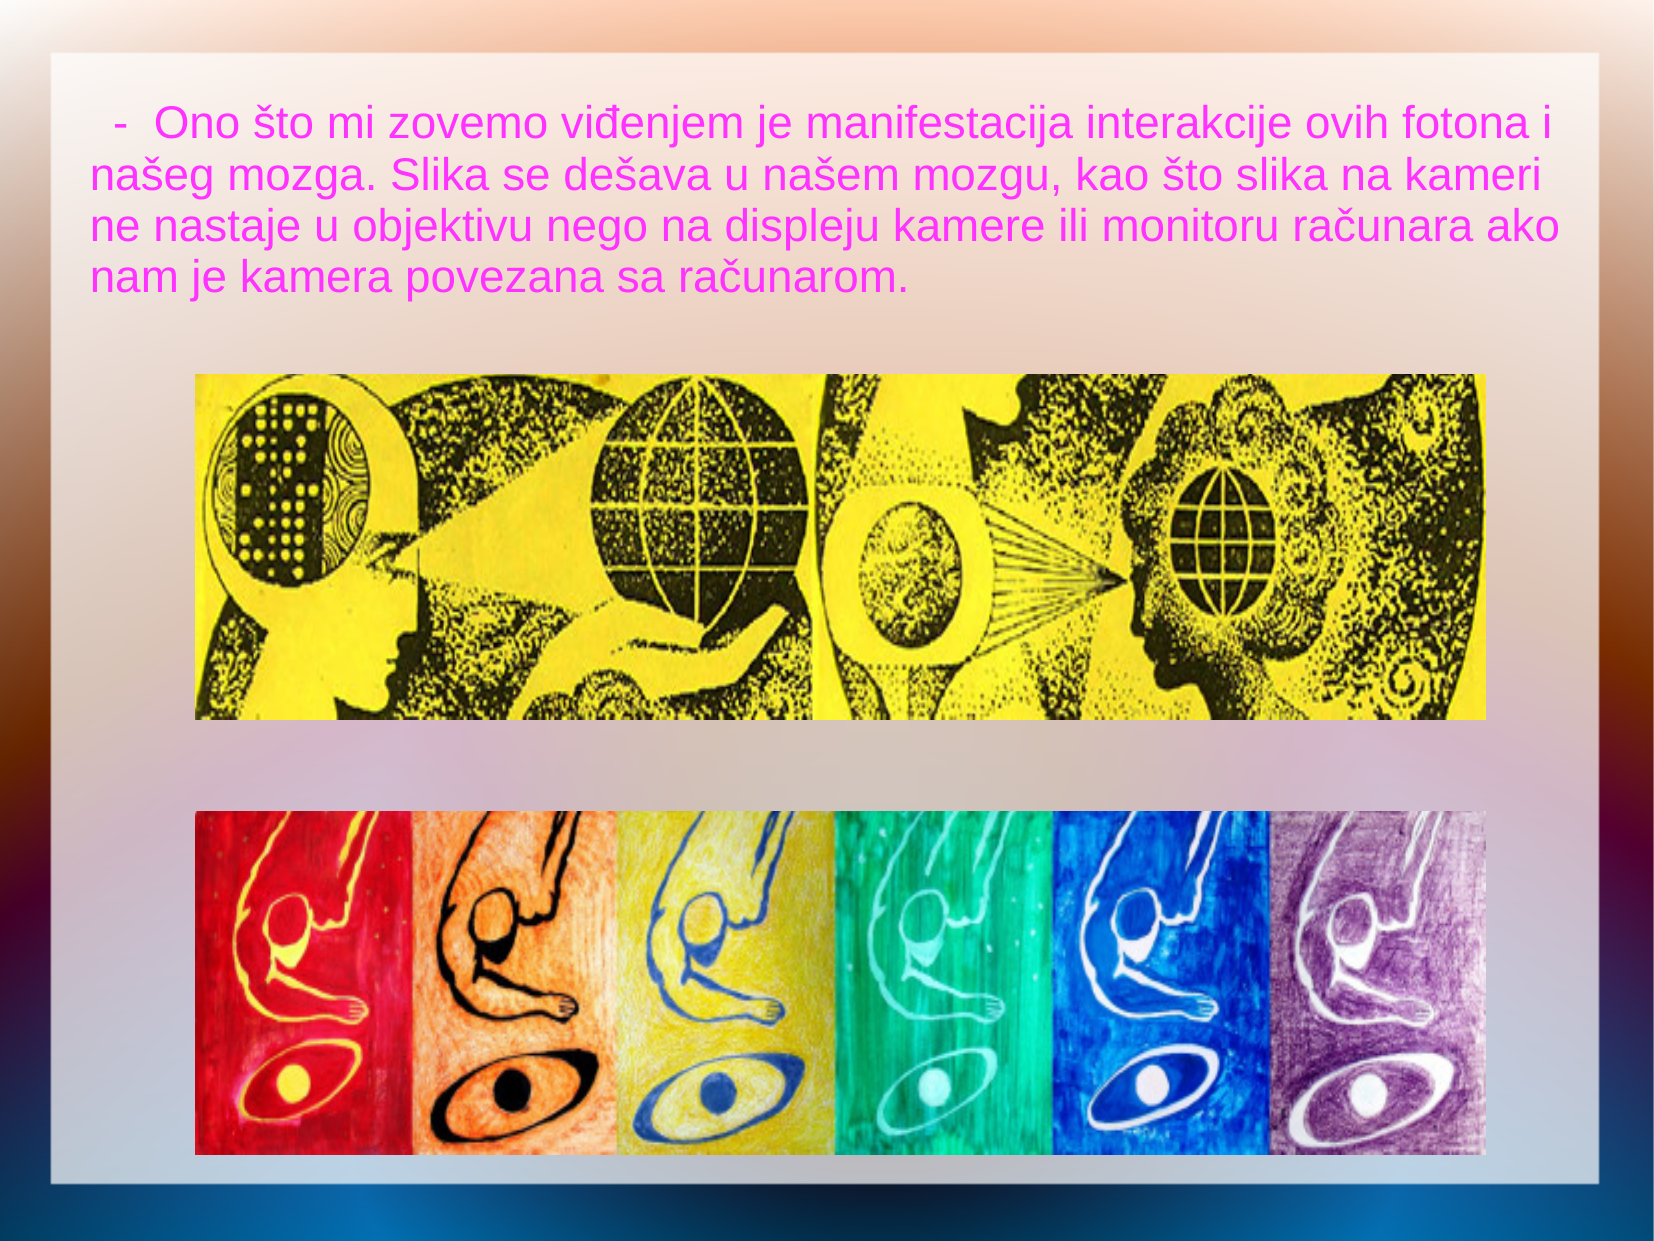

- Ono što mi zovemo viđenjem je manifestacija interakcije ovih fotona i našeg mozga. Slika se dešava u našem mozgu, kao što slika na kameri ne nastaje u objektivu nego na displeju kamere ili monitoru računara ako nam je kamera povezana sa računarom.